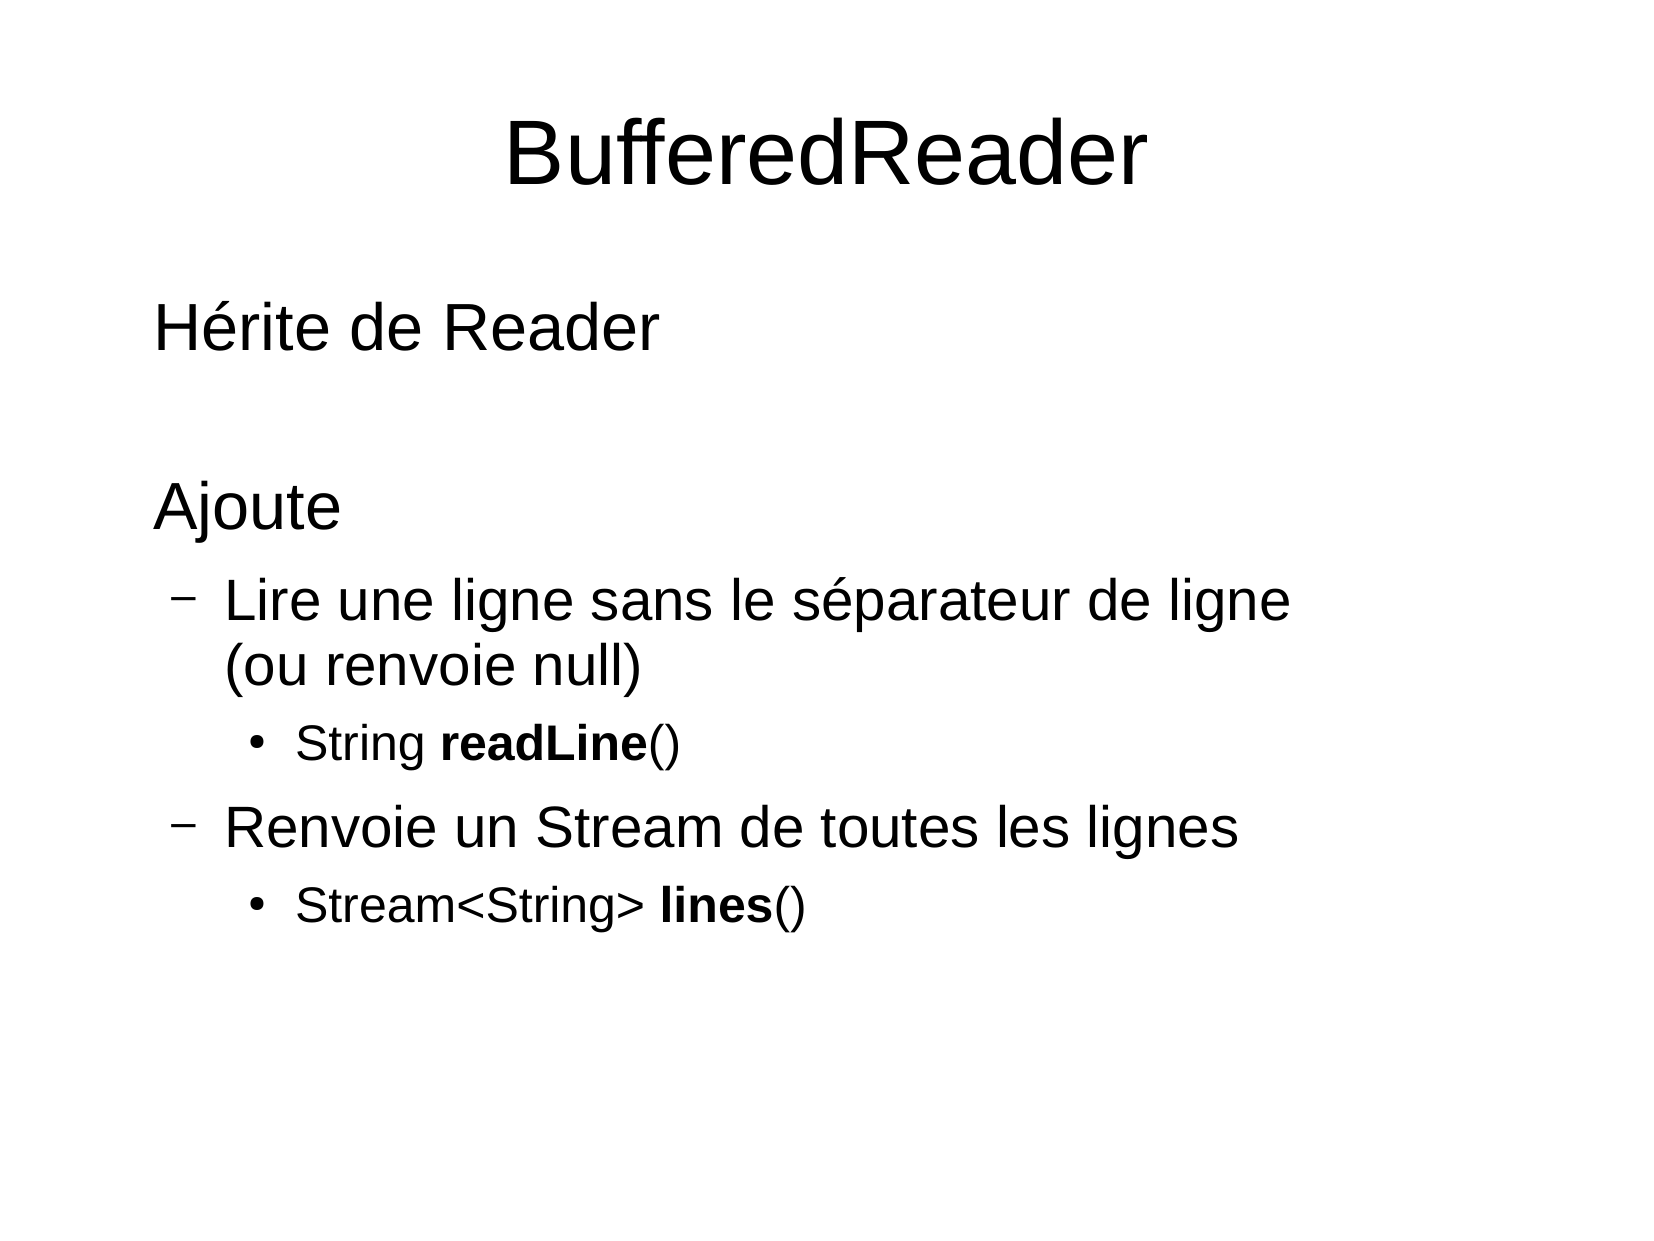

# BufferedReader
Hérite de Reader
Ajoute
Lire une ligne sans le séparateur de ligne
(ou renvoie null)
String readLine()
Renvoie un Stream de toutes les lignes
Stream<String> lines()